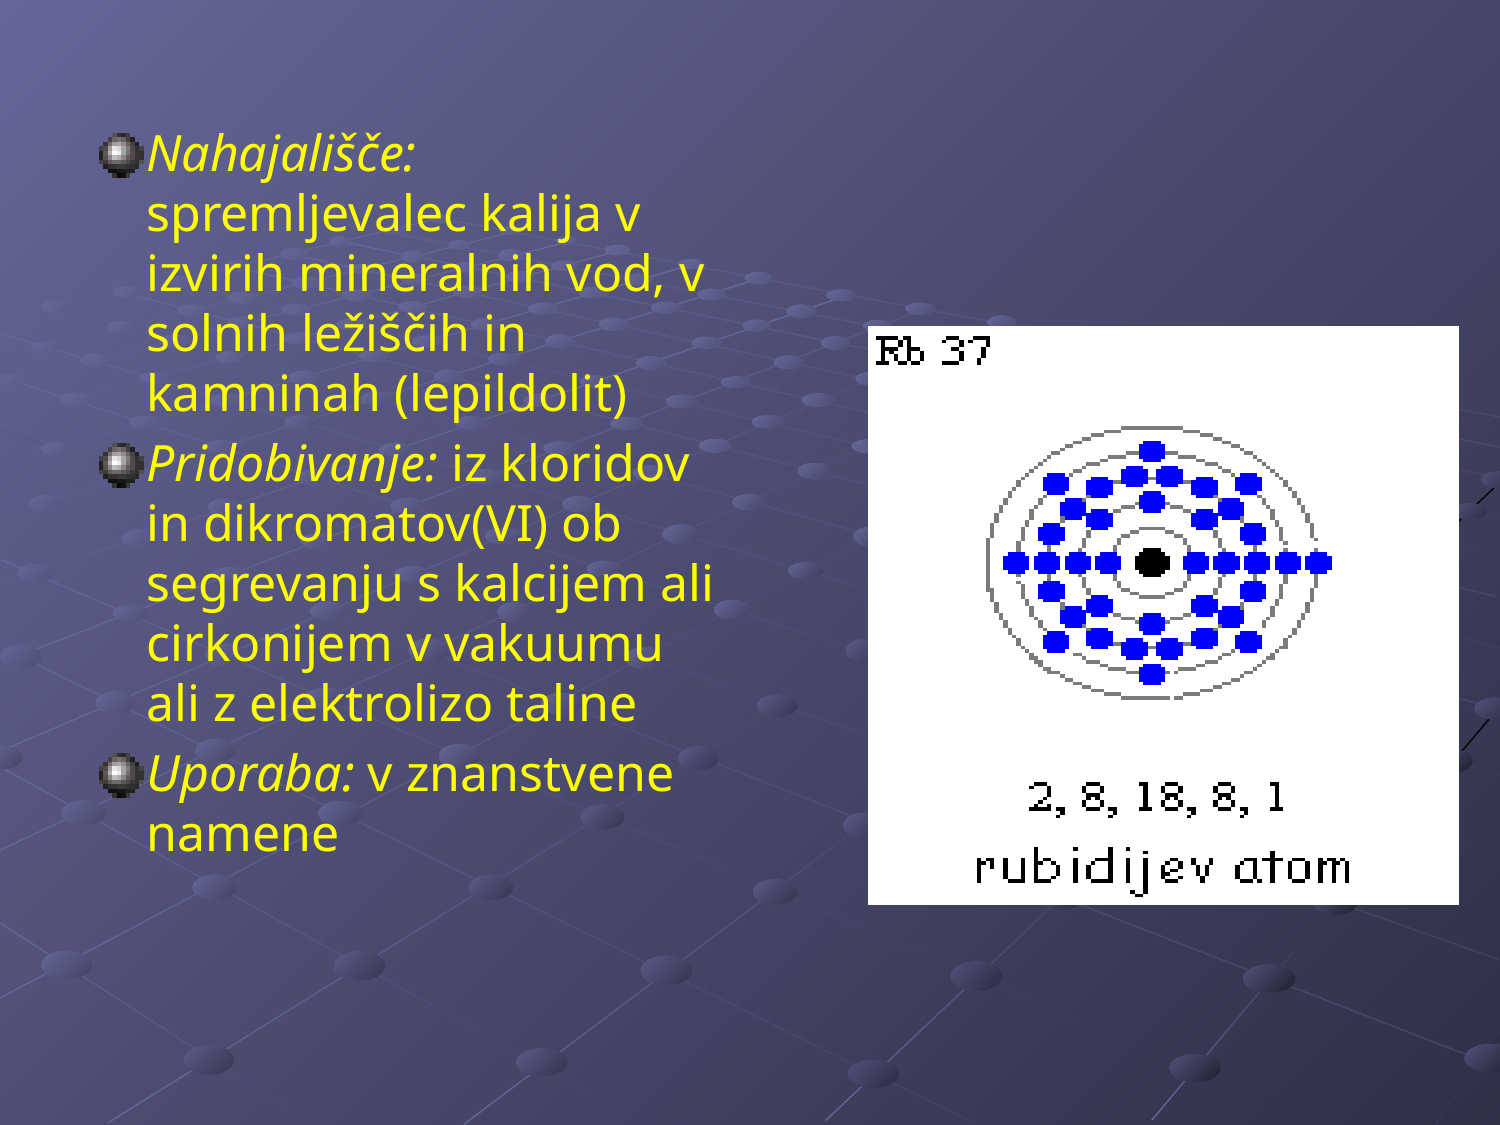

# Nahajališče: spremljevalec kalija v izvirih mineralnih vod, v solnih ležiščih in kamninah (lepildolit)
Pridobivanje: iz kloridov in dikromatov(VI) ob segrevanju s kalcijem ali cirkonijem v vakuumu ali z elektrolizo taline
Uporaba: v znanstvene namene